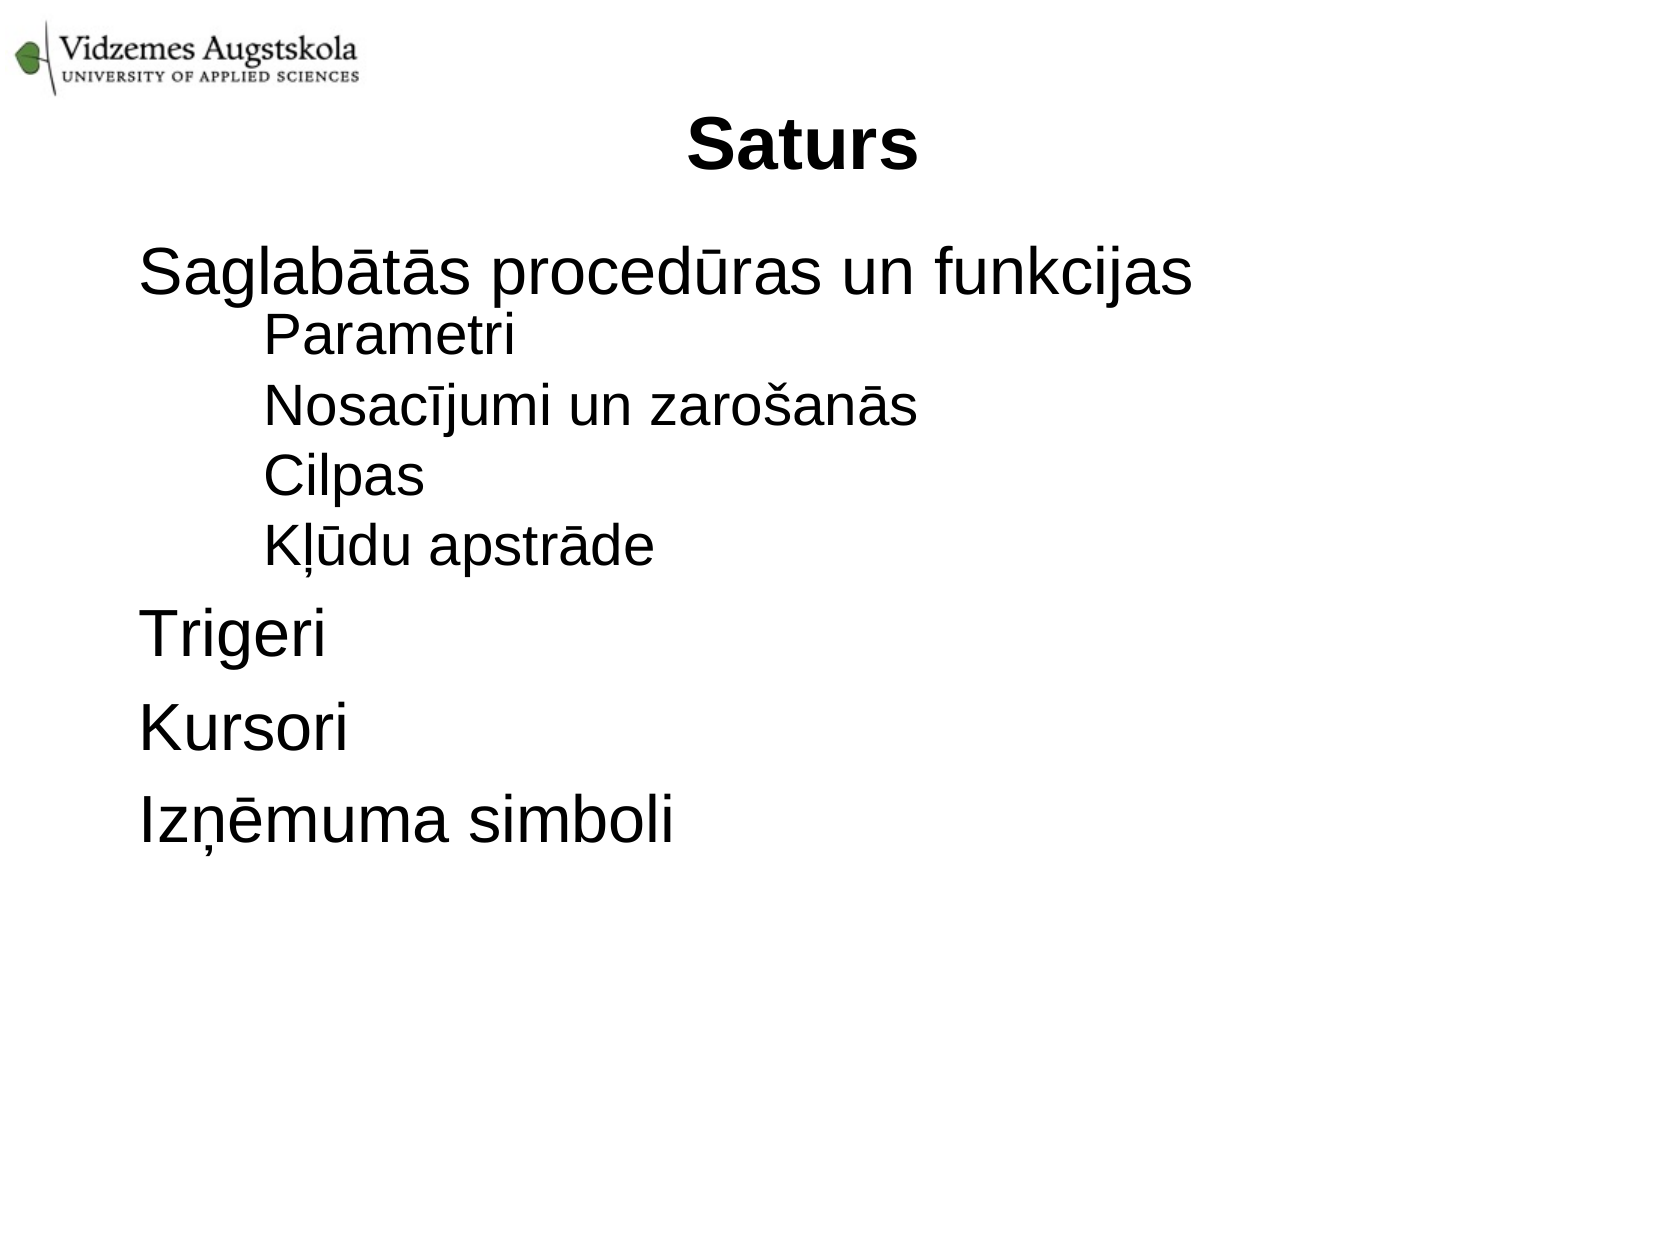

# Saturs
Saglabātās procedūras un funkcijas
Parametri
Nosacījumi un zarošanās
Cilpas
Kļūdu apstrāde
Trigeri
Kursori
Izņēmuma simboli